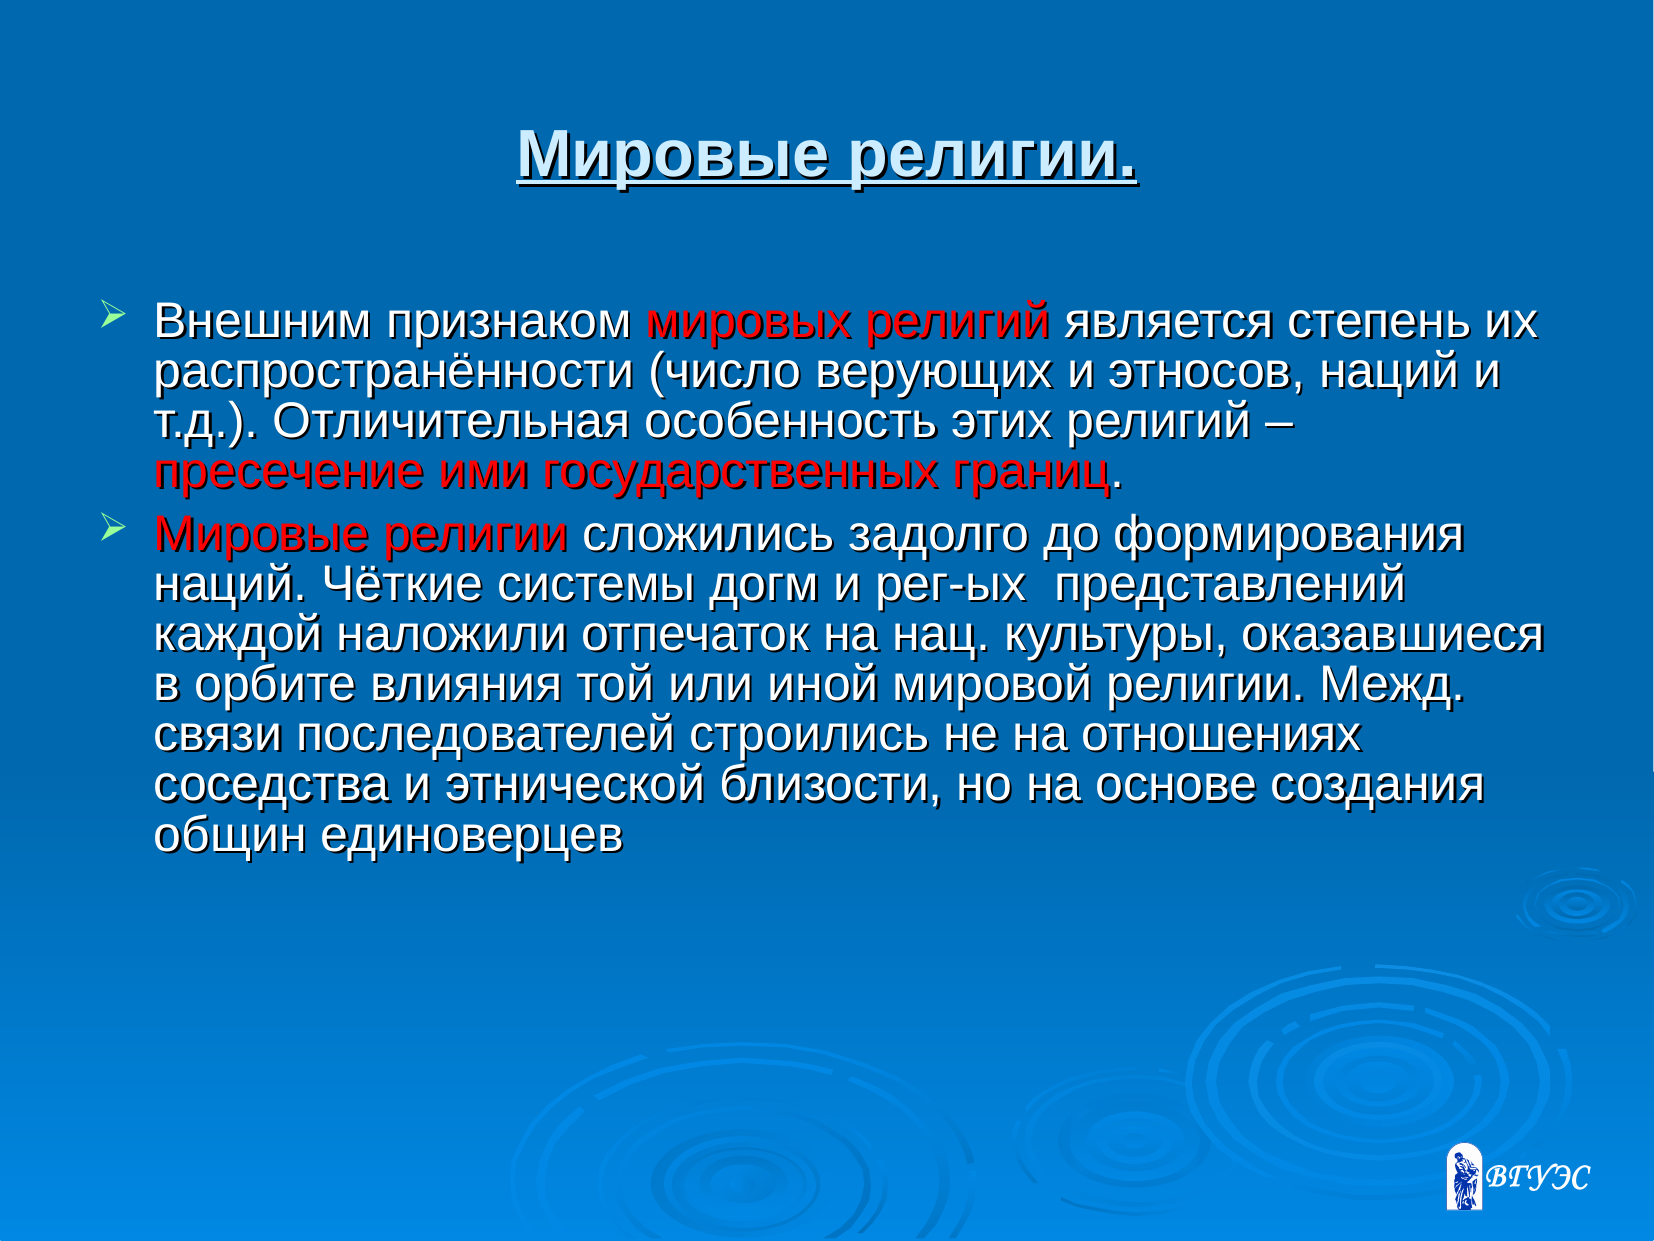

# Мировые религии.
Внешним признаком мировых религий является степень их распространённости (число верующих и этносов, наций и т.д.). Отличительная особенность этих религий – пресечение ими государственных границ.
Мировые религии сложились задолго до формирования наций. Чёткие системы догм и рег-ых представлений каждой наложили отпечаток на нац. культуры, оказавшиеся в орбите влияния той или иной мировой религии. Межд. связи последователей строились не на отношениях соседства и этнической близости, но на основе создания общин единоверцев